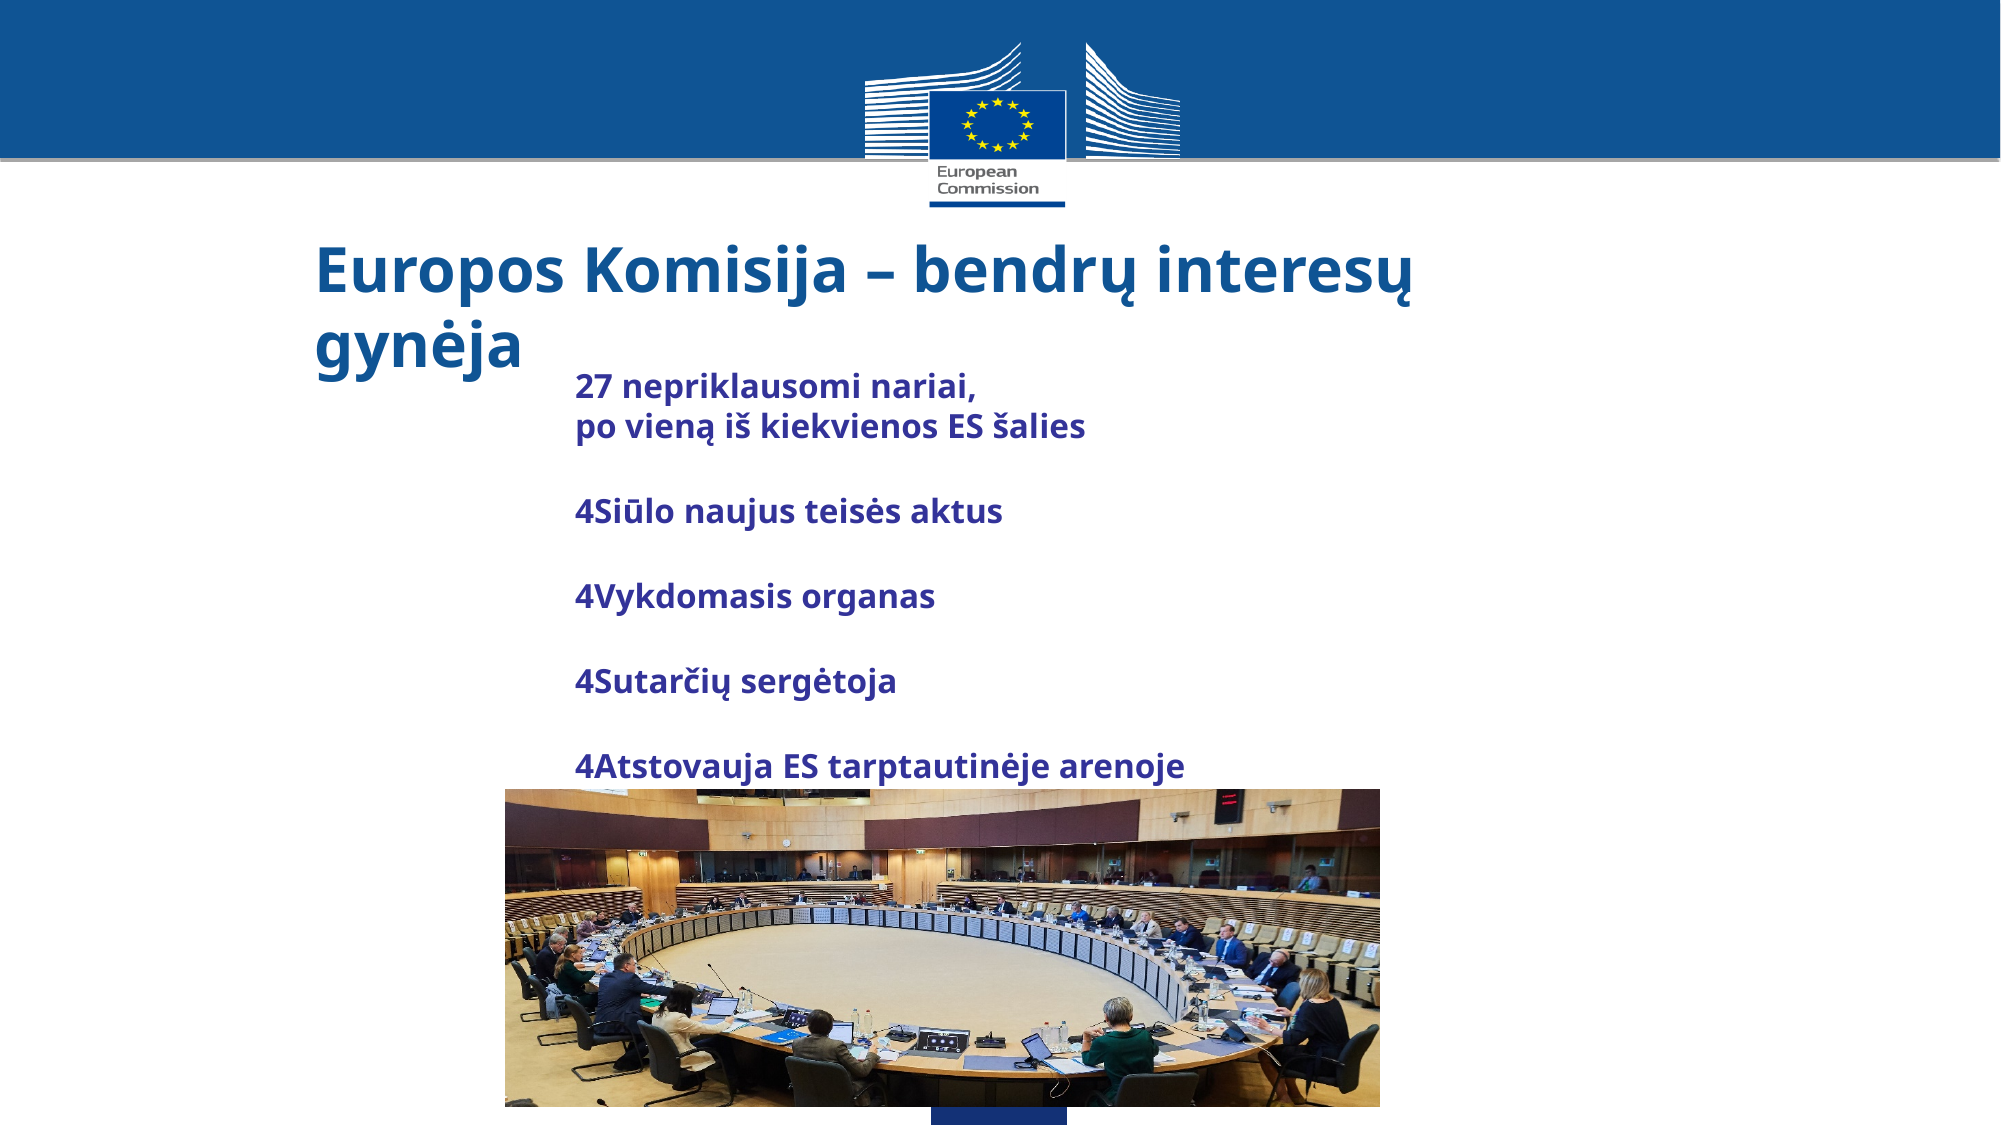

Europos Komisija – bendrų interesų gynėja
27 nepriklausomi nariai,
po vieną iš kiekvienos ES šalies
4Siūlo naujus teisės aktus
4Vykdomasis organas
4Sutarčių sergėtoja
4Atstovauja ES tarptautinėje arenoje